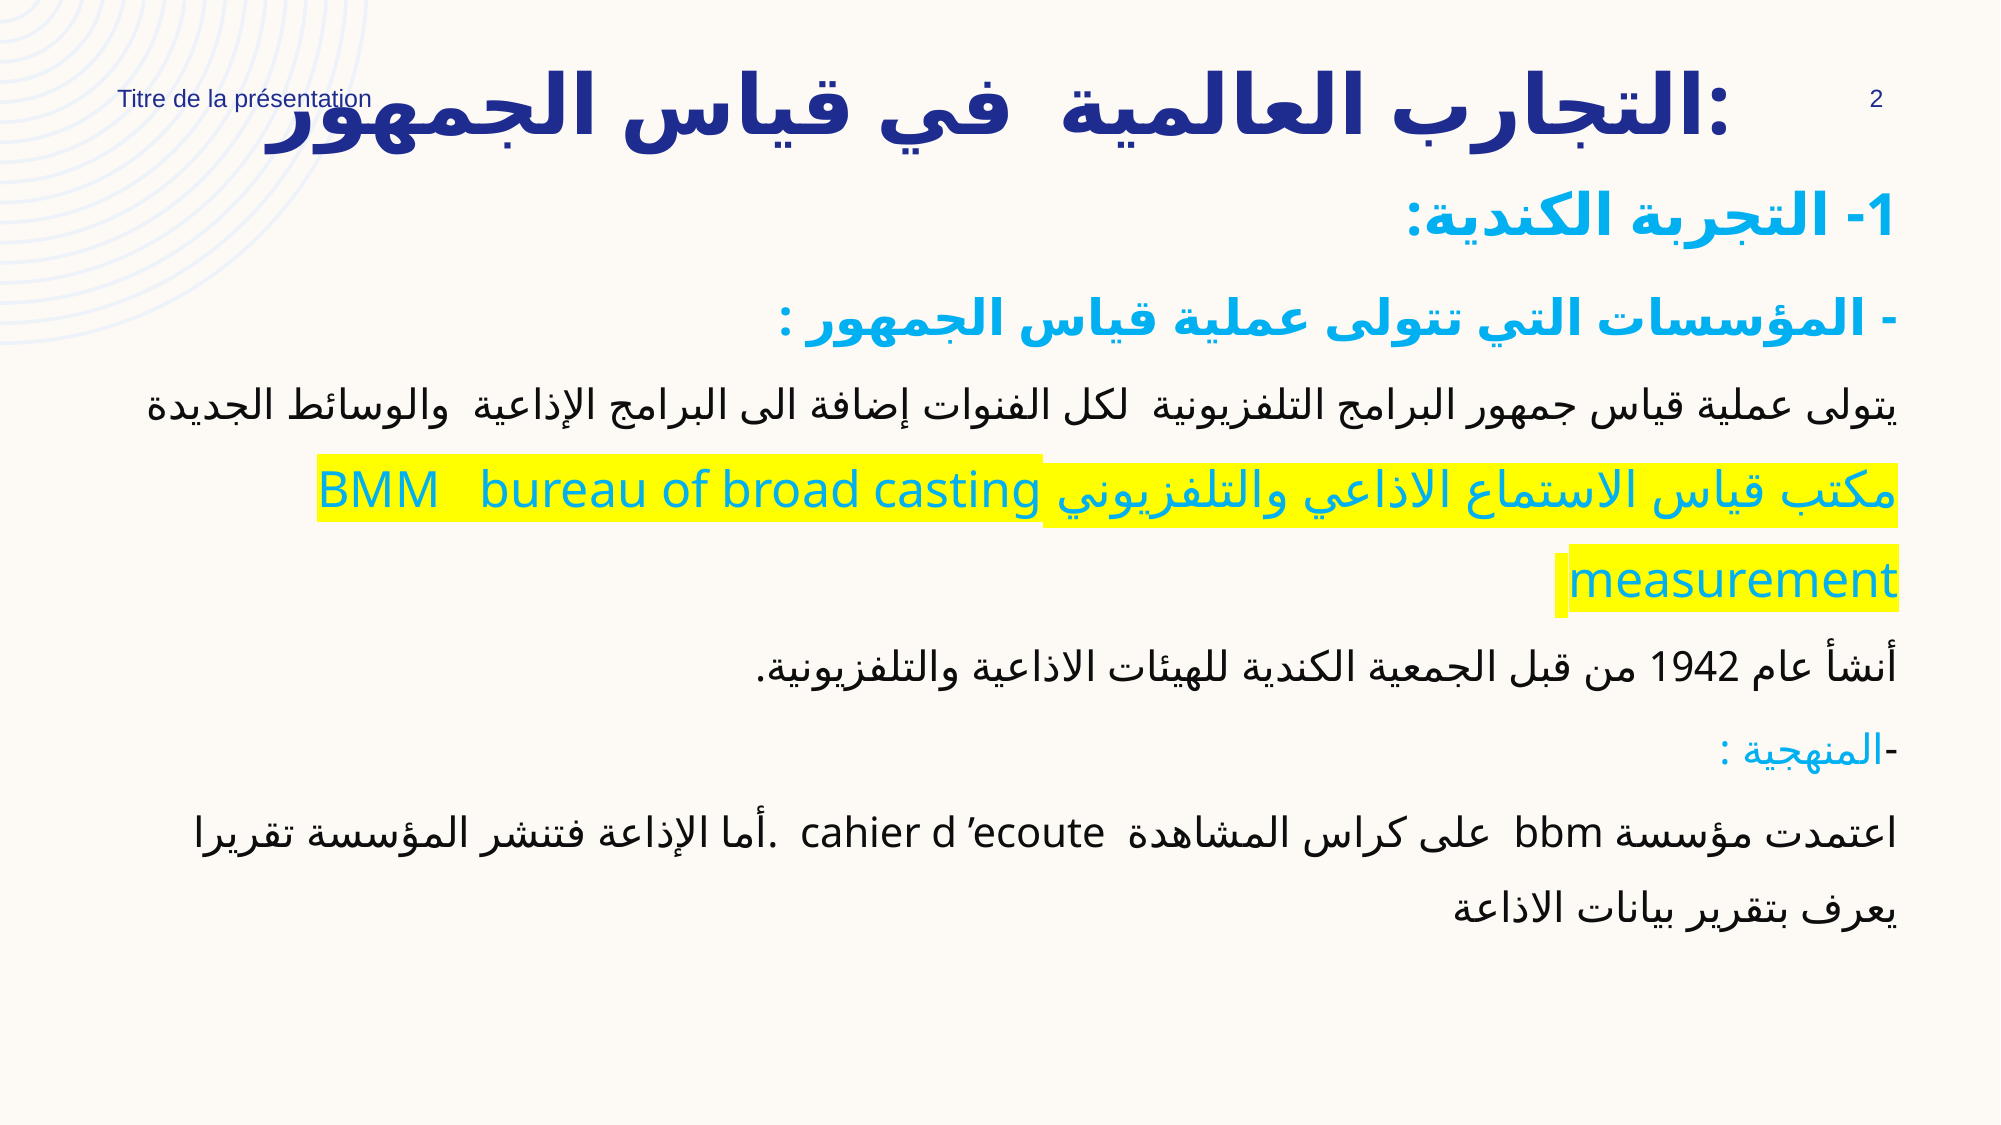

# التجارب العالمية في قياس الجمهور:
Titre de la présentation
1- التجربة الكندية:
- المؤسسات التي تتولى عملية قياس الجمهور :
يتولى عملية قياس جمهور البرامج التلفزيونية لكل الفنوات إضافة الى البرامج الإذاعية والوسائط الجديدة مكتب قياس الاستماع الاذاعي والتلفزيوني BMM bureau of broad casting measurement
أنشأ عام 1942 من قبل الجمعية الكندية للهيئات الاذاعية والتلفزيونية.
-المنهجية :
اعتمدت مؤسسة bbm على كراس المشاهدة cahier d ’ecoute .أما الإذاعة فتنشر المؤسسة تقريرا يعرف بتقرير بيانات الاذاعة